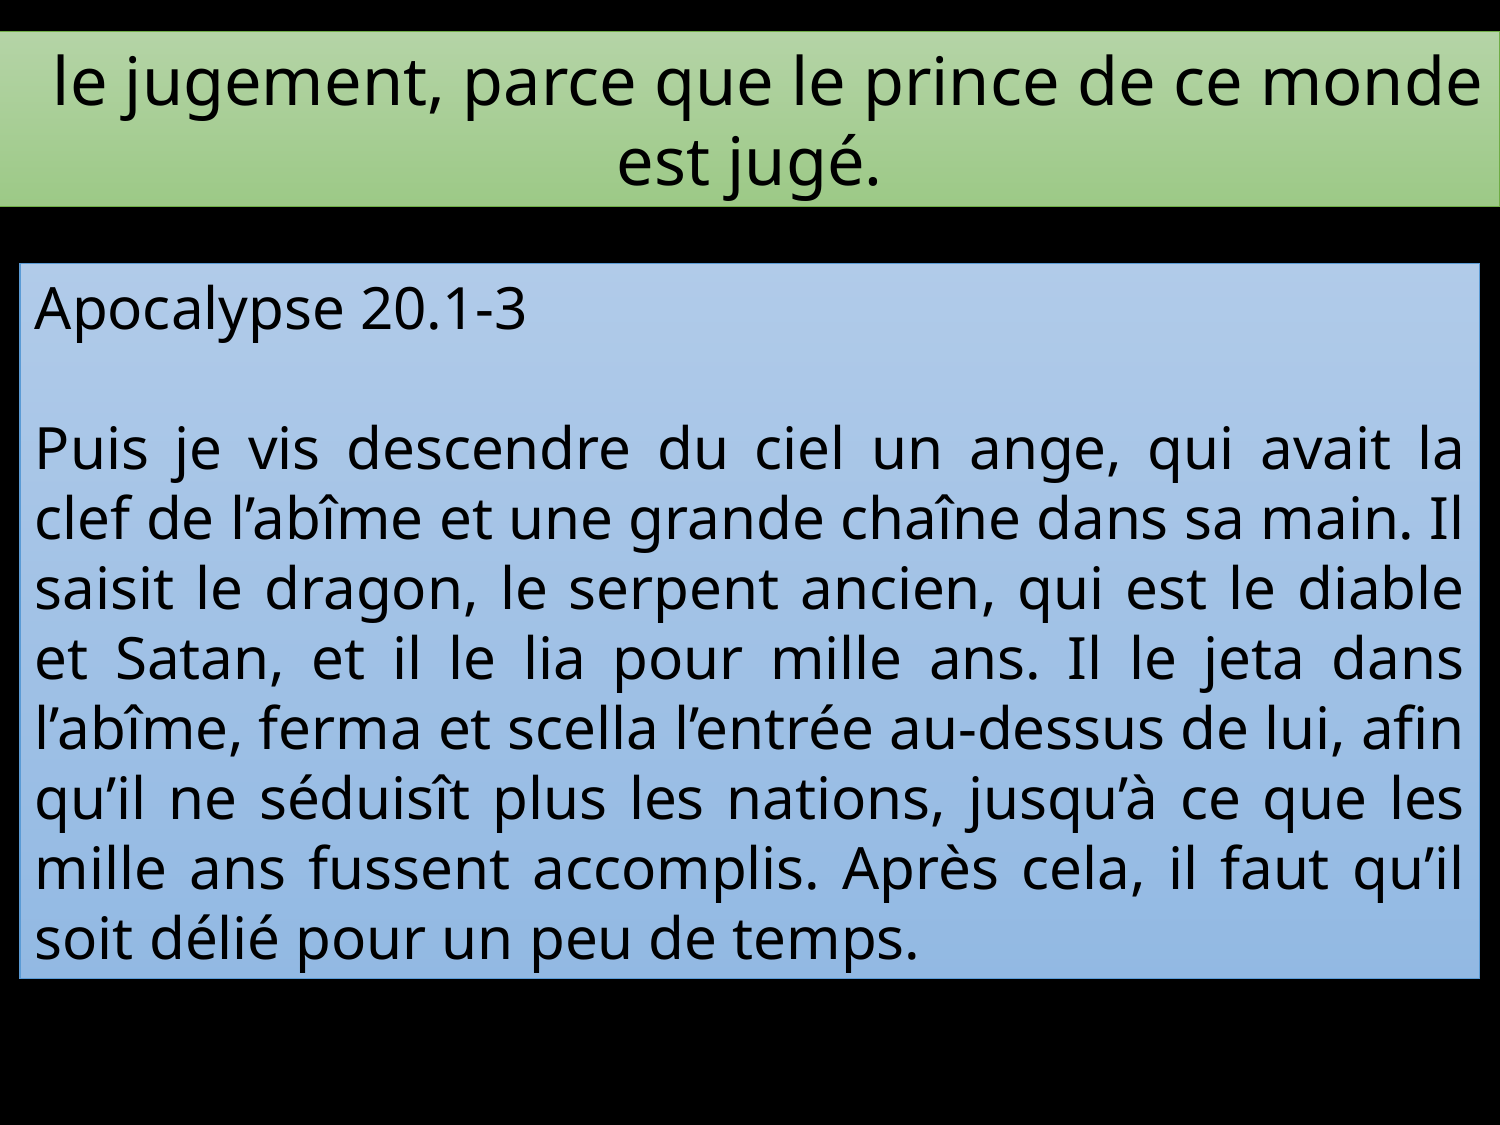

le jugement, parce que le prince de ce monde est jugé.
Apocalypse 20.1-3
Puis je vis descendre du ciel un ange, qui avait la clef de l’abîme et une grande chaîne dans sa main. Il saisit le dragon, le serpent ancien, qui est le diable et Satan, et il le lia pour mille ans. Il le jeta dans l’abîme, ferma et scella l’entrée au-dessus de lui, afin qu’il ne séduisît plus les nations, jusqu’à ce que les mille ans fussent accomplis. Après cela, il faut qu’il soit délié pour un peu de temps.